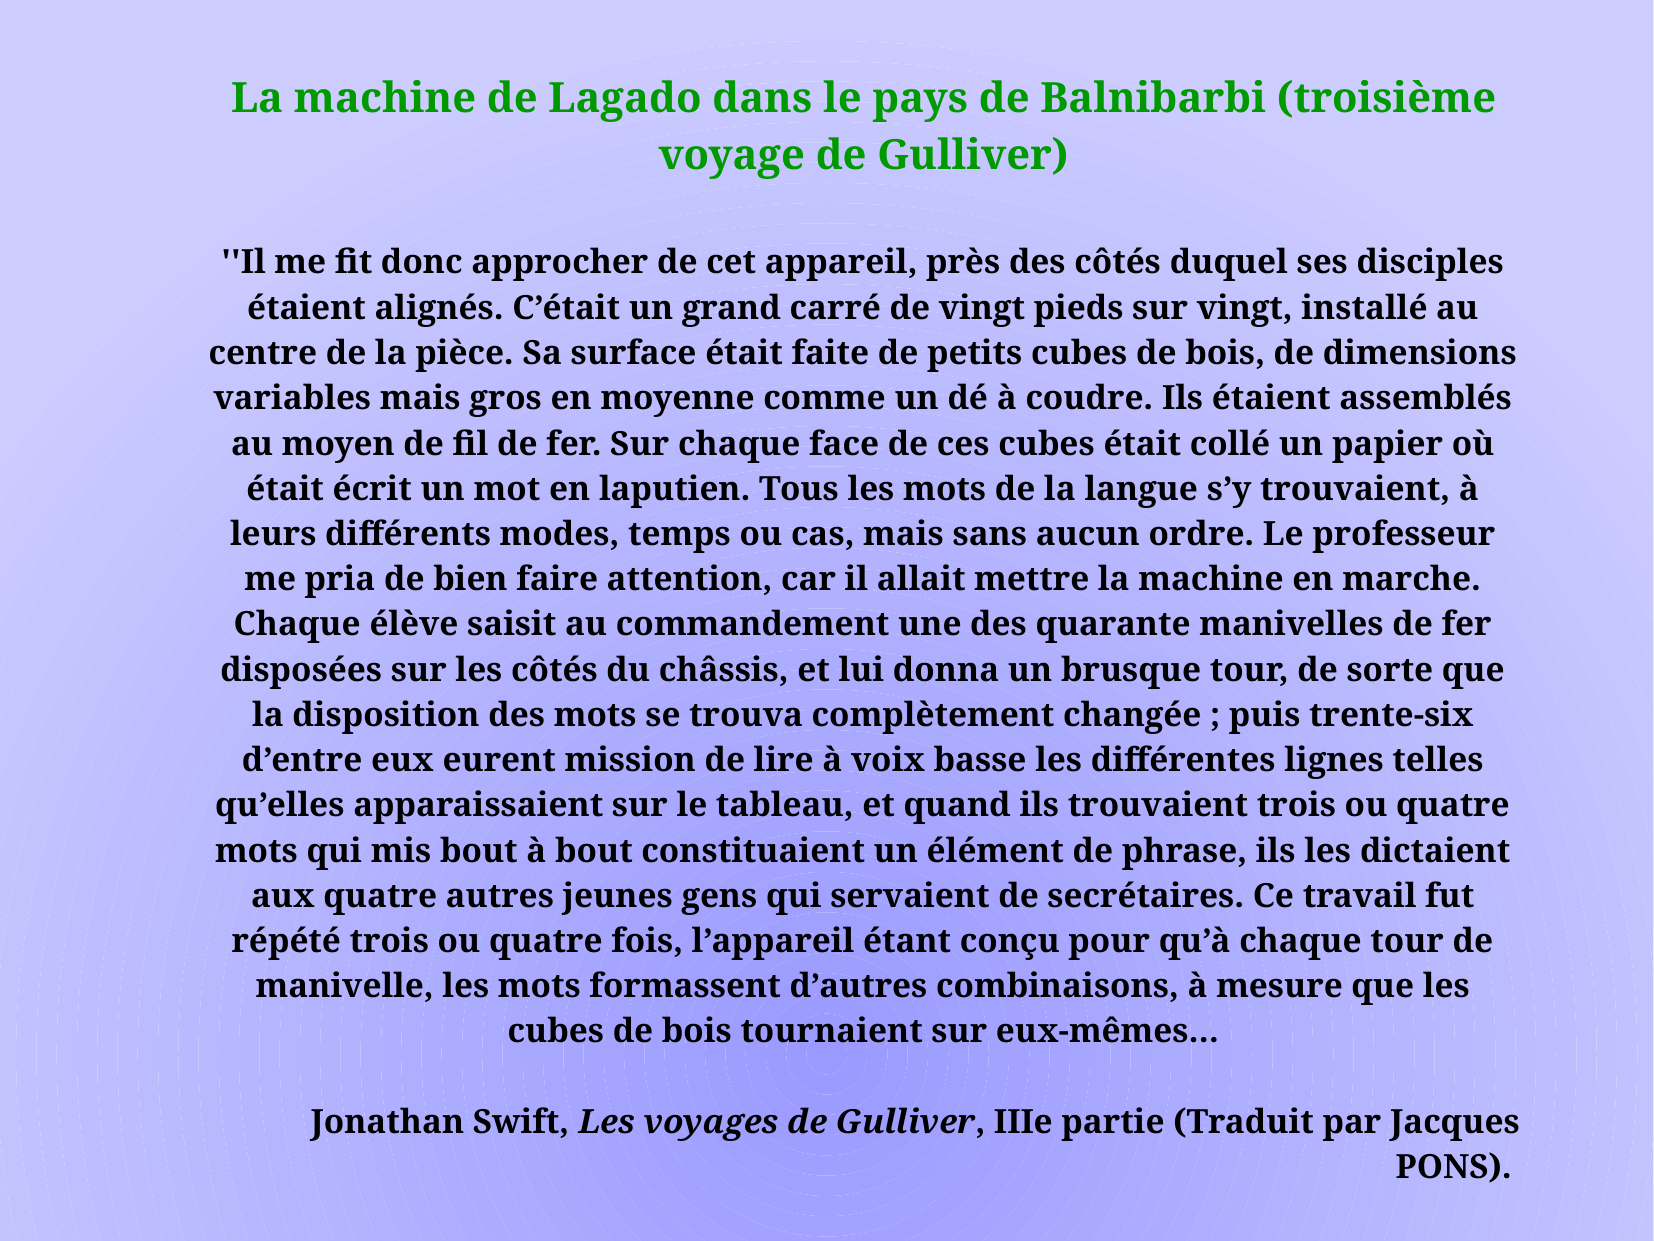

La machine de Lagado dans le pays de Balnibarbi (troisième voyage de Gulliver)
''Il me fit donc approcher de cet appareil, près des côtés duquel ses disciples étaient alignés. C’était un grand carré de vingt pieds sur vingt, installé au centre de la pièce. Sa surface était faite de petits cubes de bois, de dimensions variables mais gros en moyenne comme un dé à coudre. Ils étaient assemblés au moyen de fil de fer. Sur chaque face de ces cubes était collé un papier où était écrit un mot en laputien. Tous les mots de la langue s’y trouvaient, à leurs différents modes, temps ou cas, mais sans aucun ordre. Le professeur me pria de bien faire attention, car il allait mettre la machine en marche. Chaque élève saisit au commandement une des quarante manivelles de fer disposées sur les côtés du châssis, et lui donna un brusque tour, de sorte que la disposition des mots se trouva complètement changée ; puis trente-six d’entre eux eurent mission de lire à voix basse les différentes lignes telles qu’elles apparaissaient sur le tableau, et quand ils trouvaient trois ou quatre mots qui mis bout à bout constituaient un élément de phrase, ils les dictaient aux quatre autres jeunes gens qui servaient de secrétaires. Ce travail fut répété trois ou quatre fois, l’appareil étant conçu pour qu’à chaque tour de manivelle, les mots formassent d’autres combinaisons, à mesure que les cubes de bois tournaient sur eux-mêmes…
Jonathan Swift, Les voyages de Gulliver, IIIe partie (Traduit par Jacques PONS).